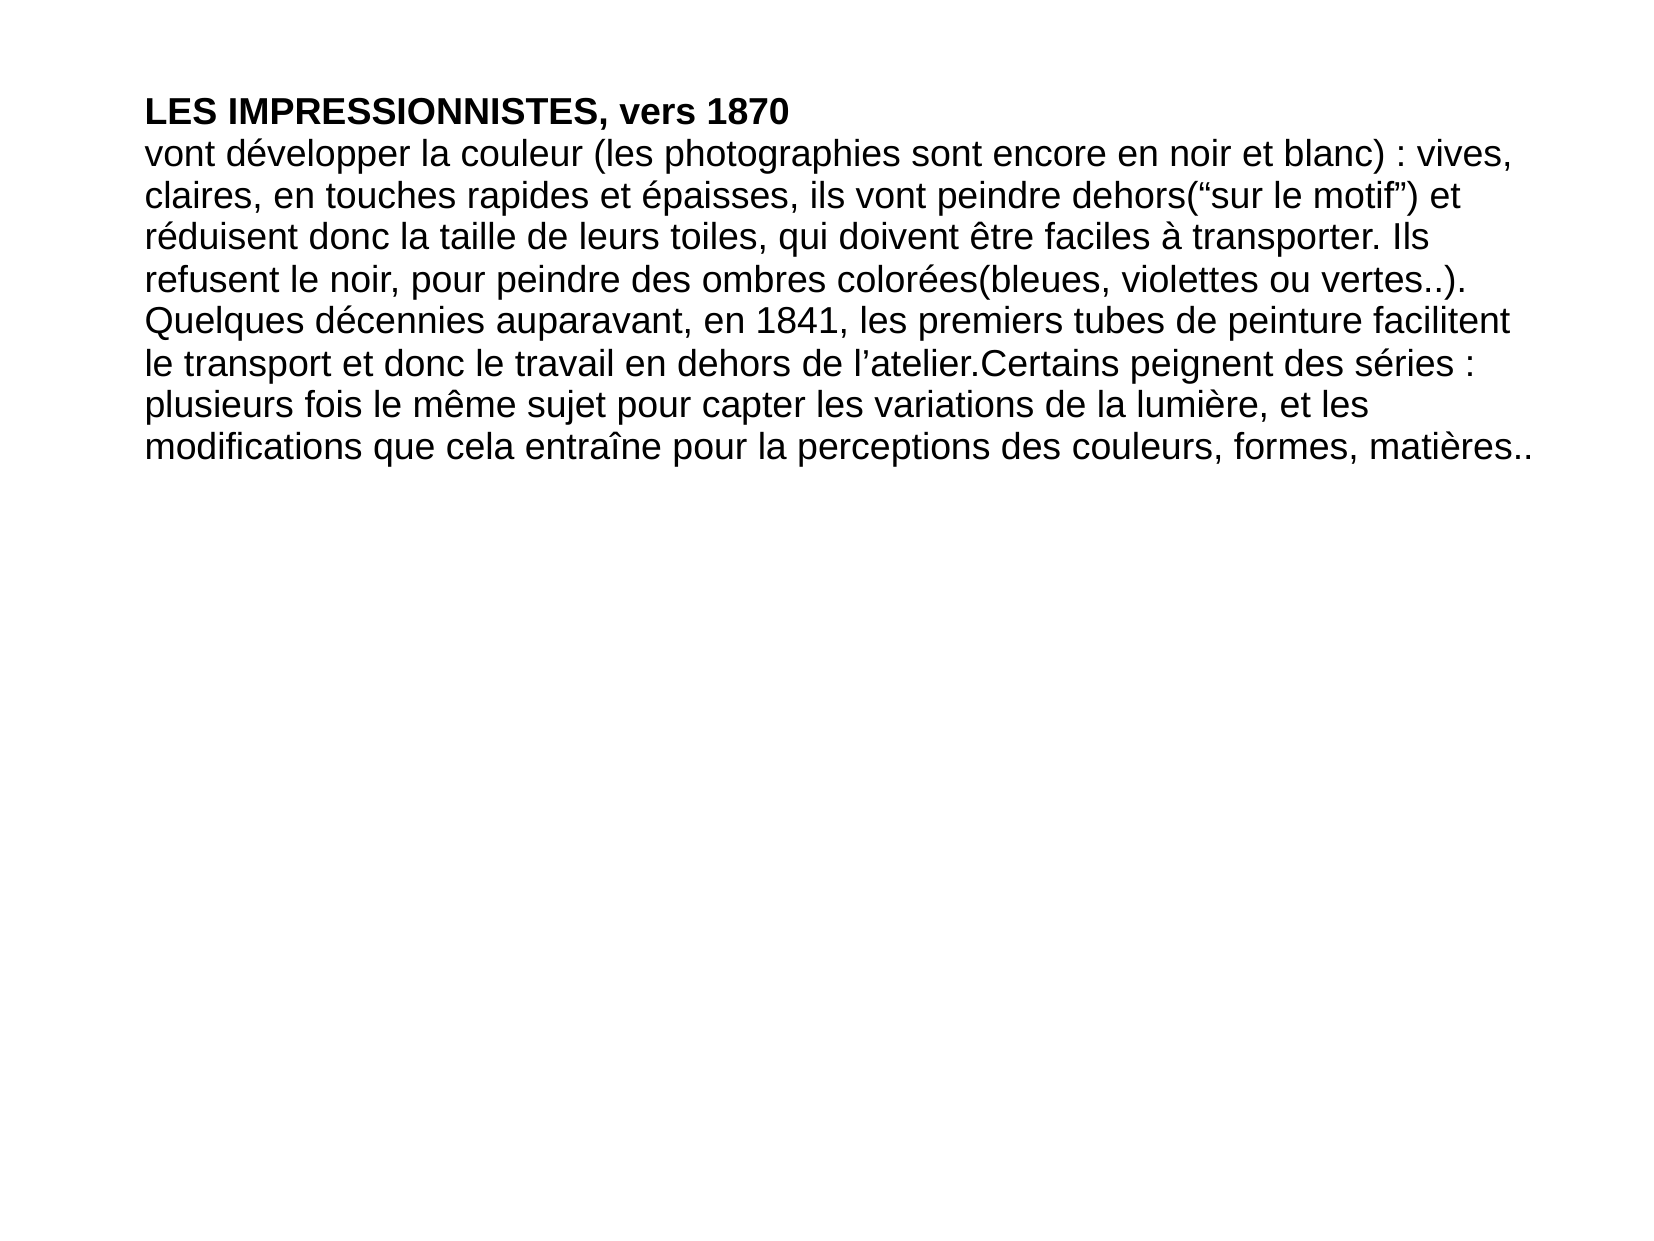

LES IMPRESSIONNISTES, vers 1870
vont développer la couleur (les photographies sont encore en noir et blanc) : vives, claires, en touches rapides et épaisses, ils vont peindre dehors(“sur le motif”) et réduisent donc la taille de leurs toiles, qui doivent être faciles à transporter. Ils refusent le noir, pour peindre des ombres colorées(bleues, violettes ou vertes..). Quelques décennies auparavant, en 1841, les premiers tubes de peinture facilitent le transport et donc le travail en dehors de l’atelier.Certains peignent des séries : plusieurs fois le même sujet pour capter les variations de la lumière, et les modifications que cela entraîne pour la perceptions des couleurs, formes, matières..